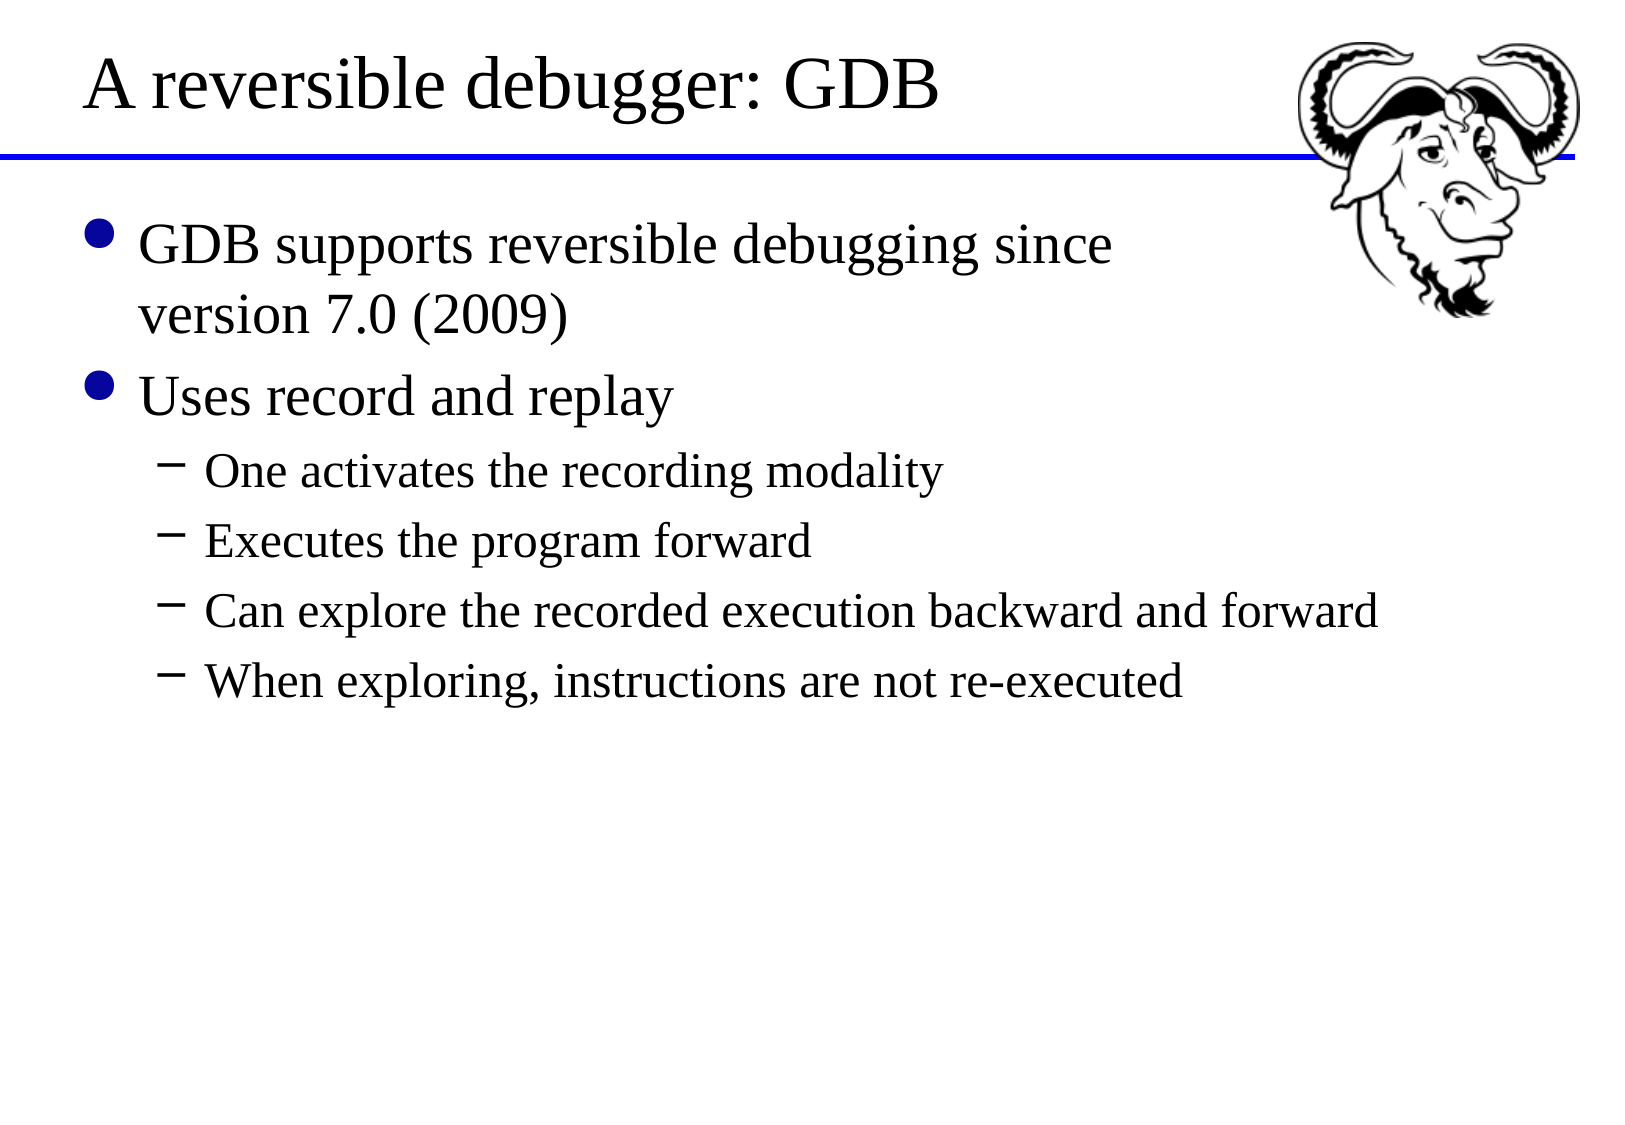

# A reversible debugger: GDB
GDB supports reversible debugging since
version 7.0 (2009)
Uses record and replay
One activates the recording modality
Executes the program forward
Can explore the recorded execution backward and forward
When exploring, instructions are not re-executed